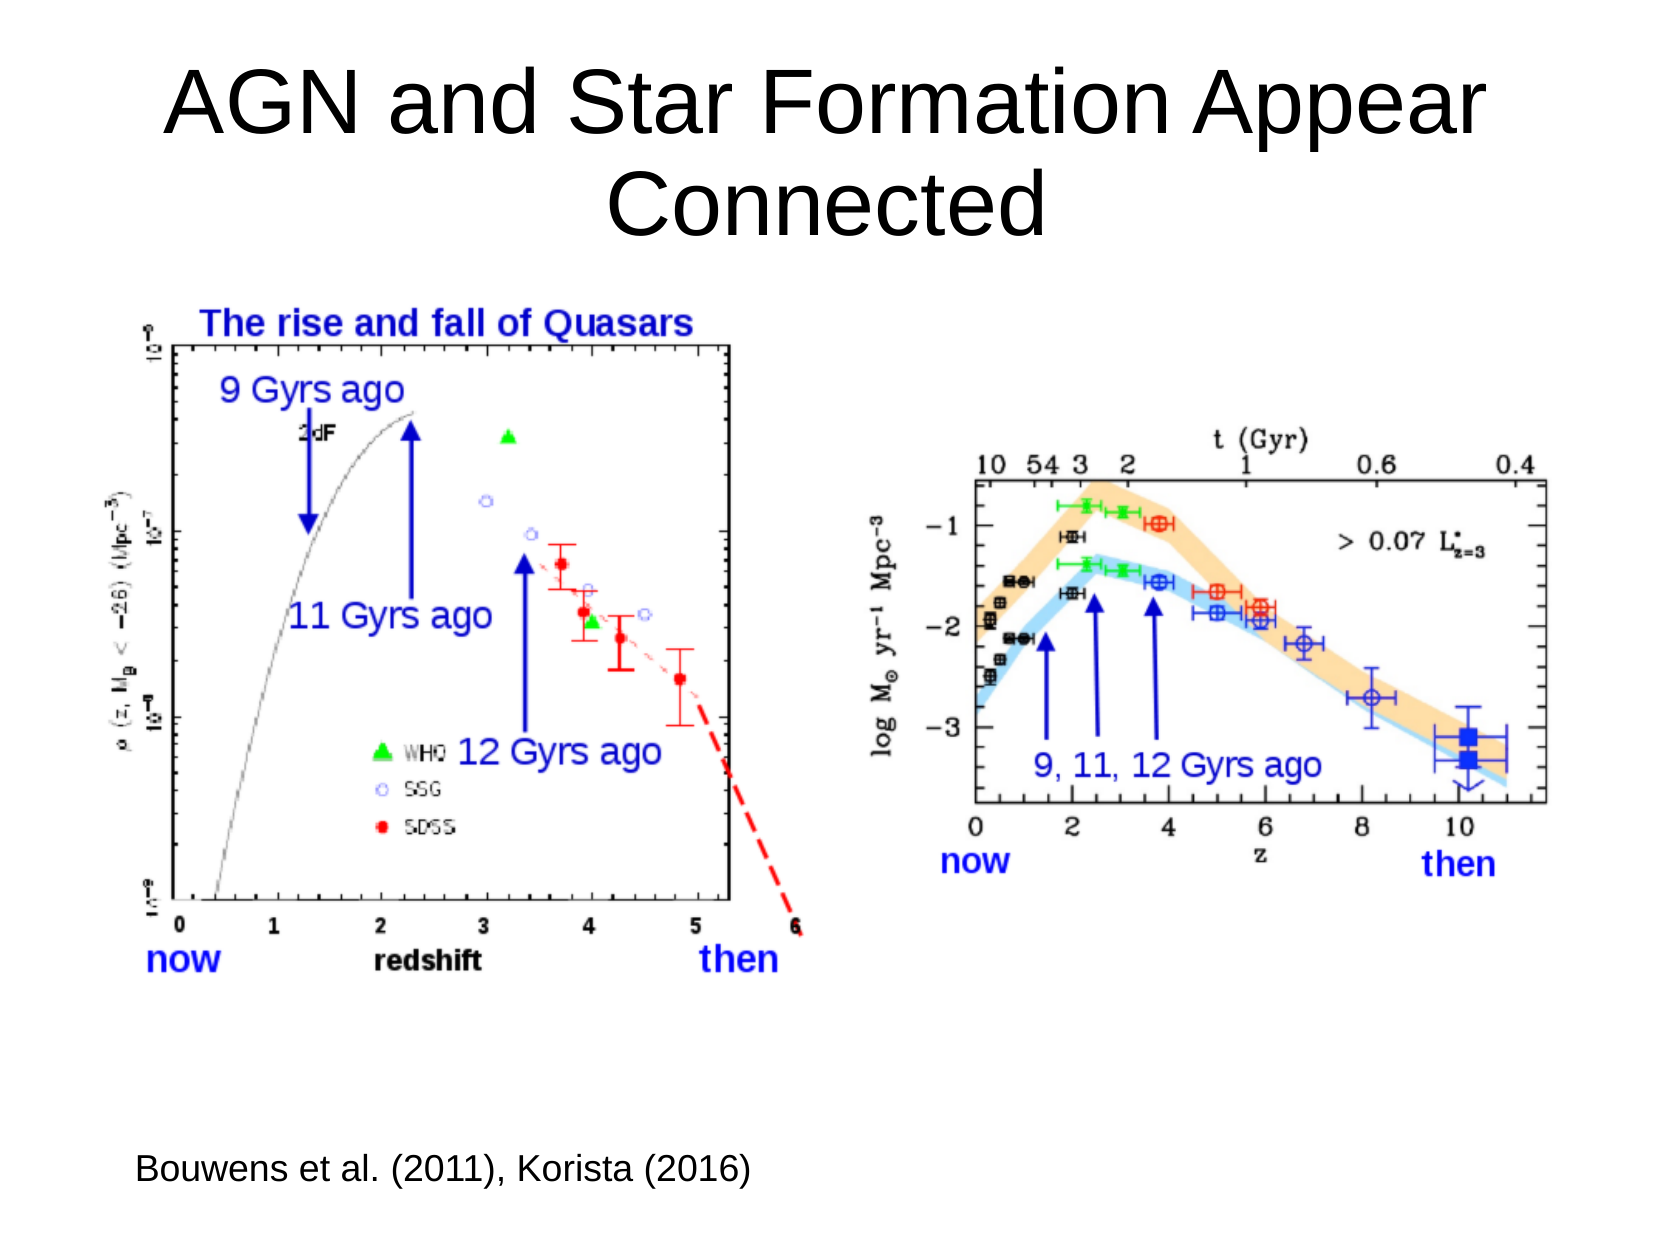

# AGN and Star Formation Appear Connected
Bouwens et al. (2011), Korista (2016)